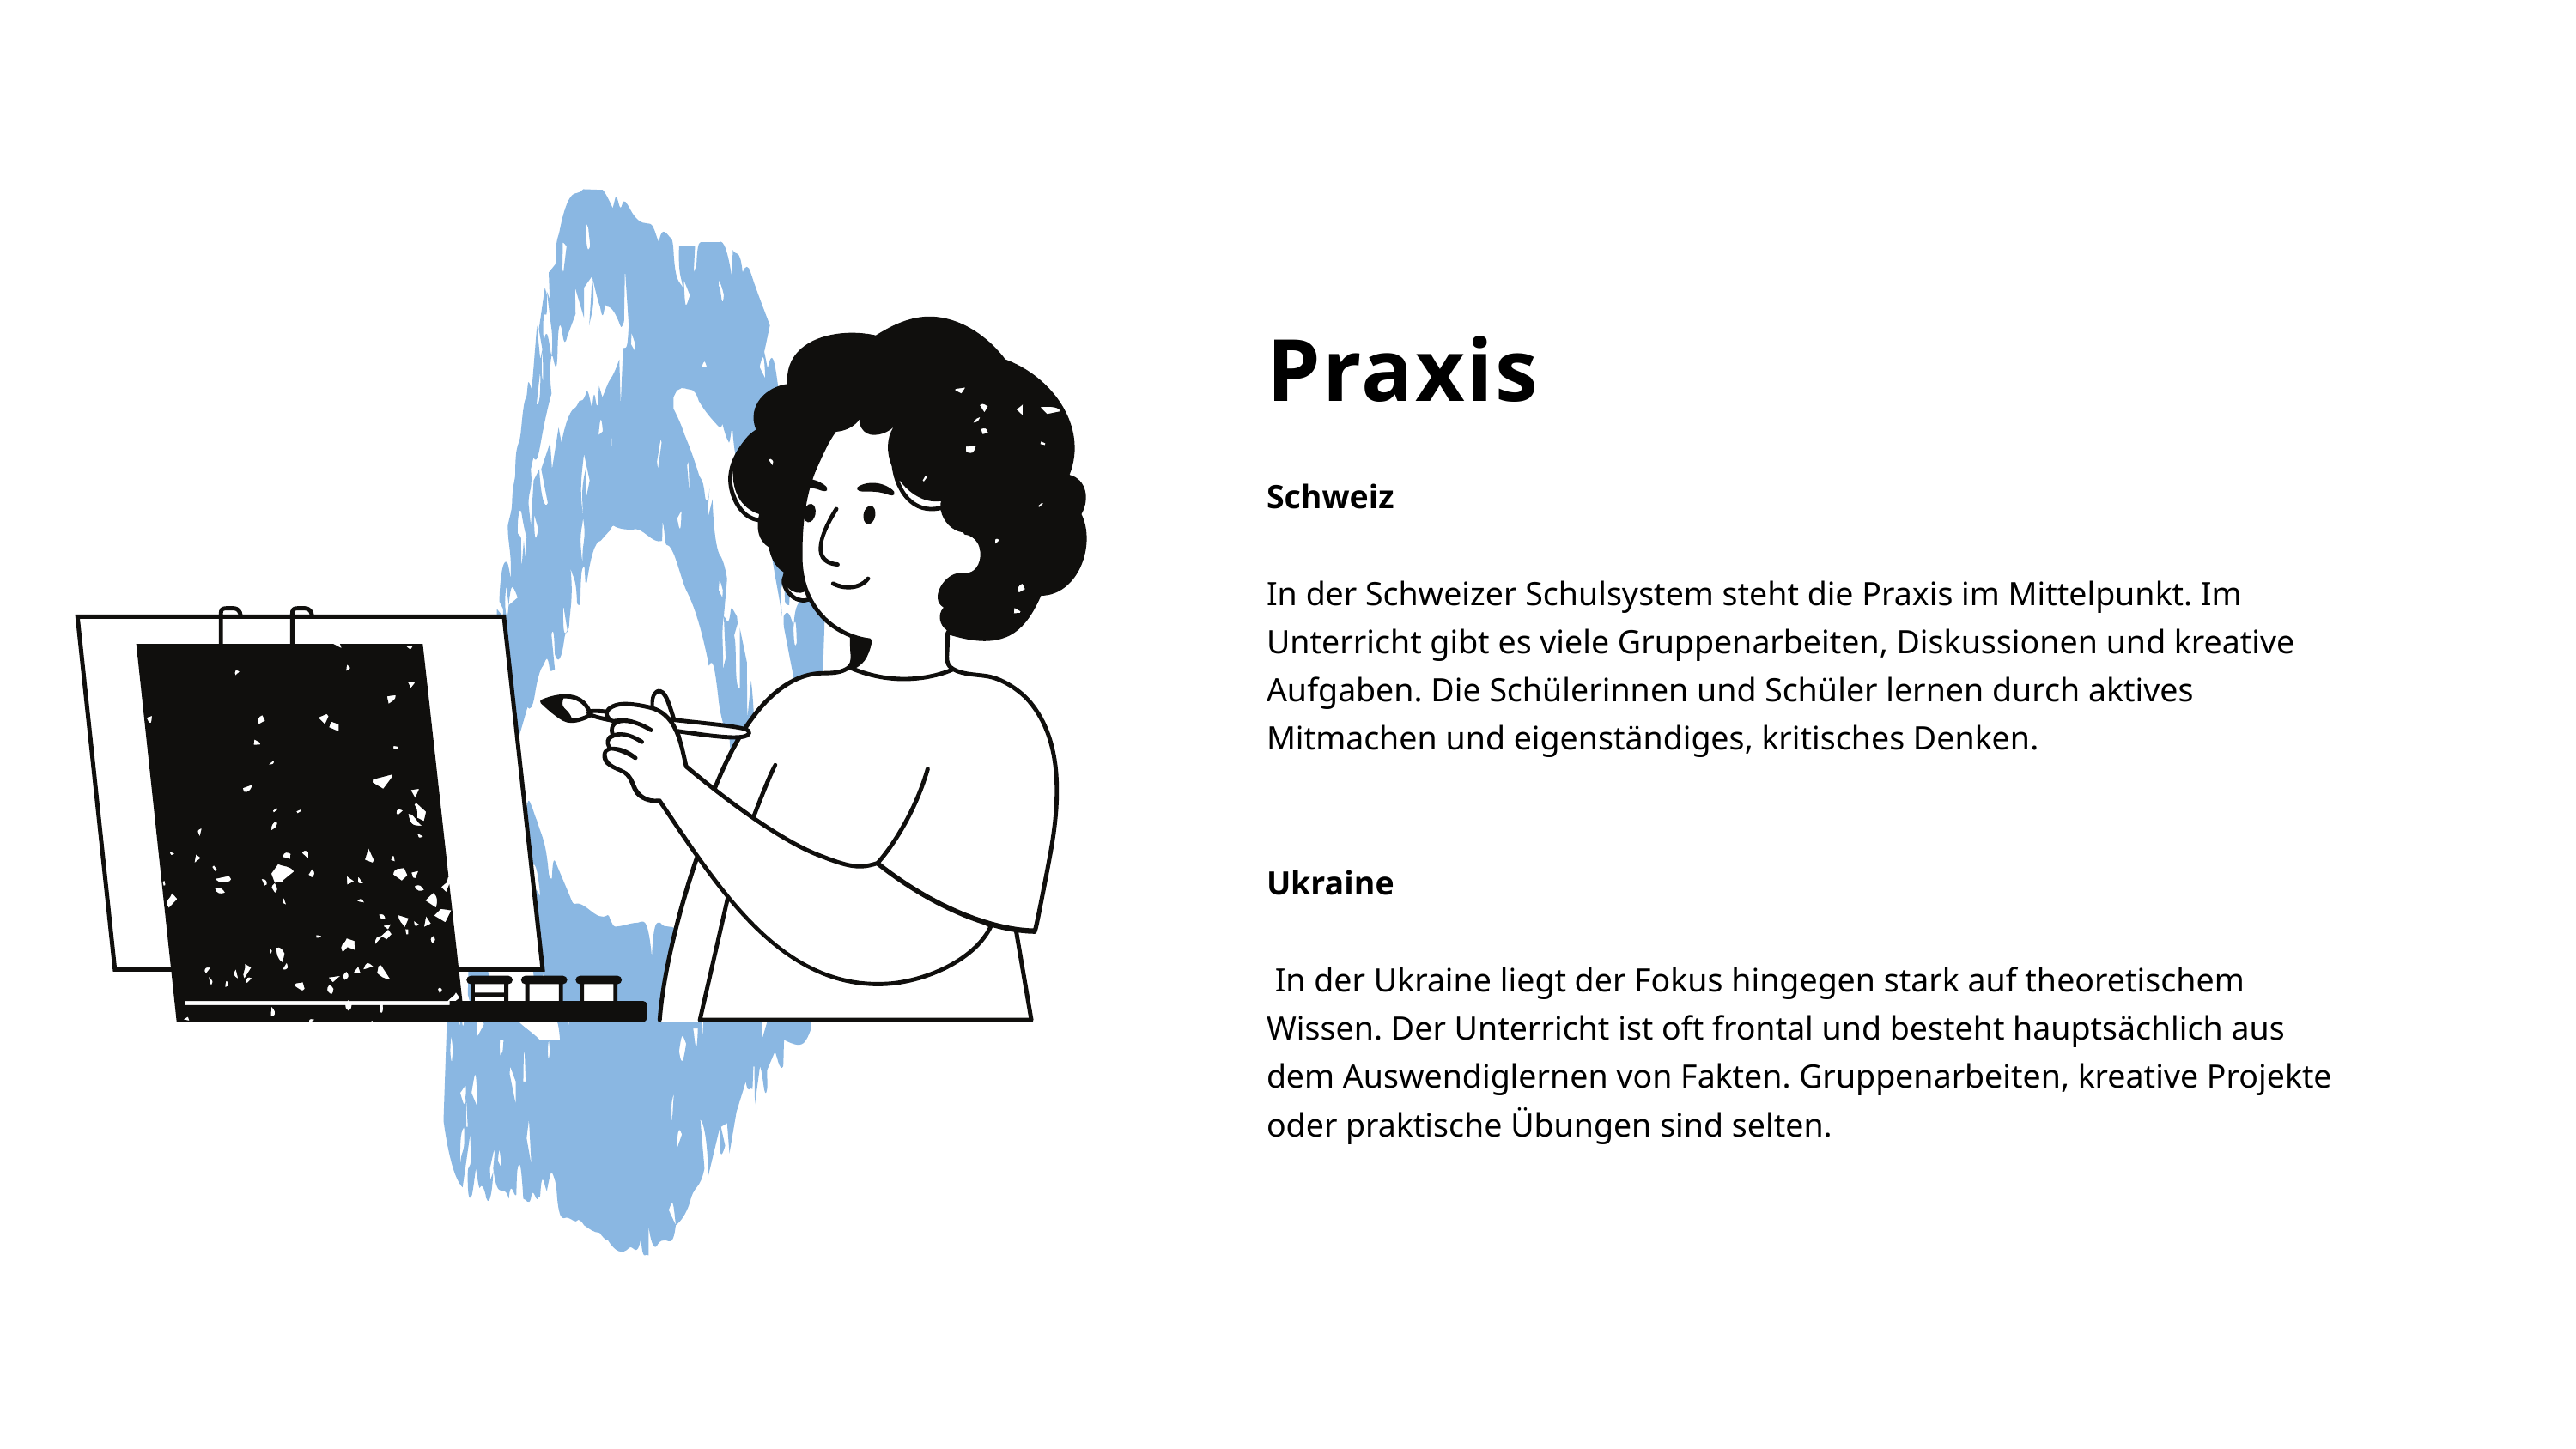

Praxis
Schweiz
In der Schweizer Schulsystem steht die Praxis im Mittelpunkt. Im Unterricht gibt es viele Gruppenarbeiten, Diskussionen und kreative Aufgaben. Die Schülerinnen und Schüler lernen durch aktives Mitmachen und eigenständiges, kritisches Denken.
Ukraine
 In der Ukraine liegt der Fokus hingegen stark auf theoretischem Wissen. Der Unterricht ist oft frontal und besteht hauptsächlich aus dem Auswendiglernen von Fakten. Gruppenarbeiten, kreative Projekte oder praktische Übungen sind selten.